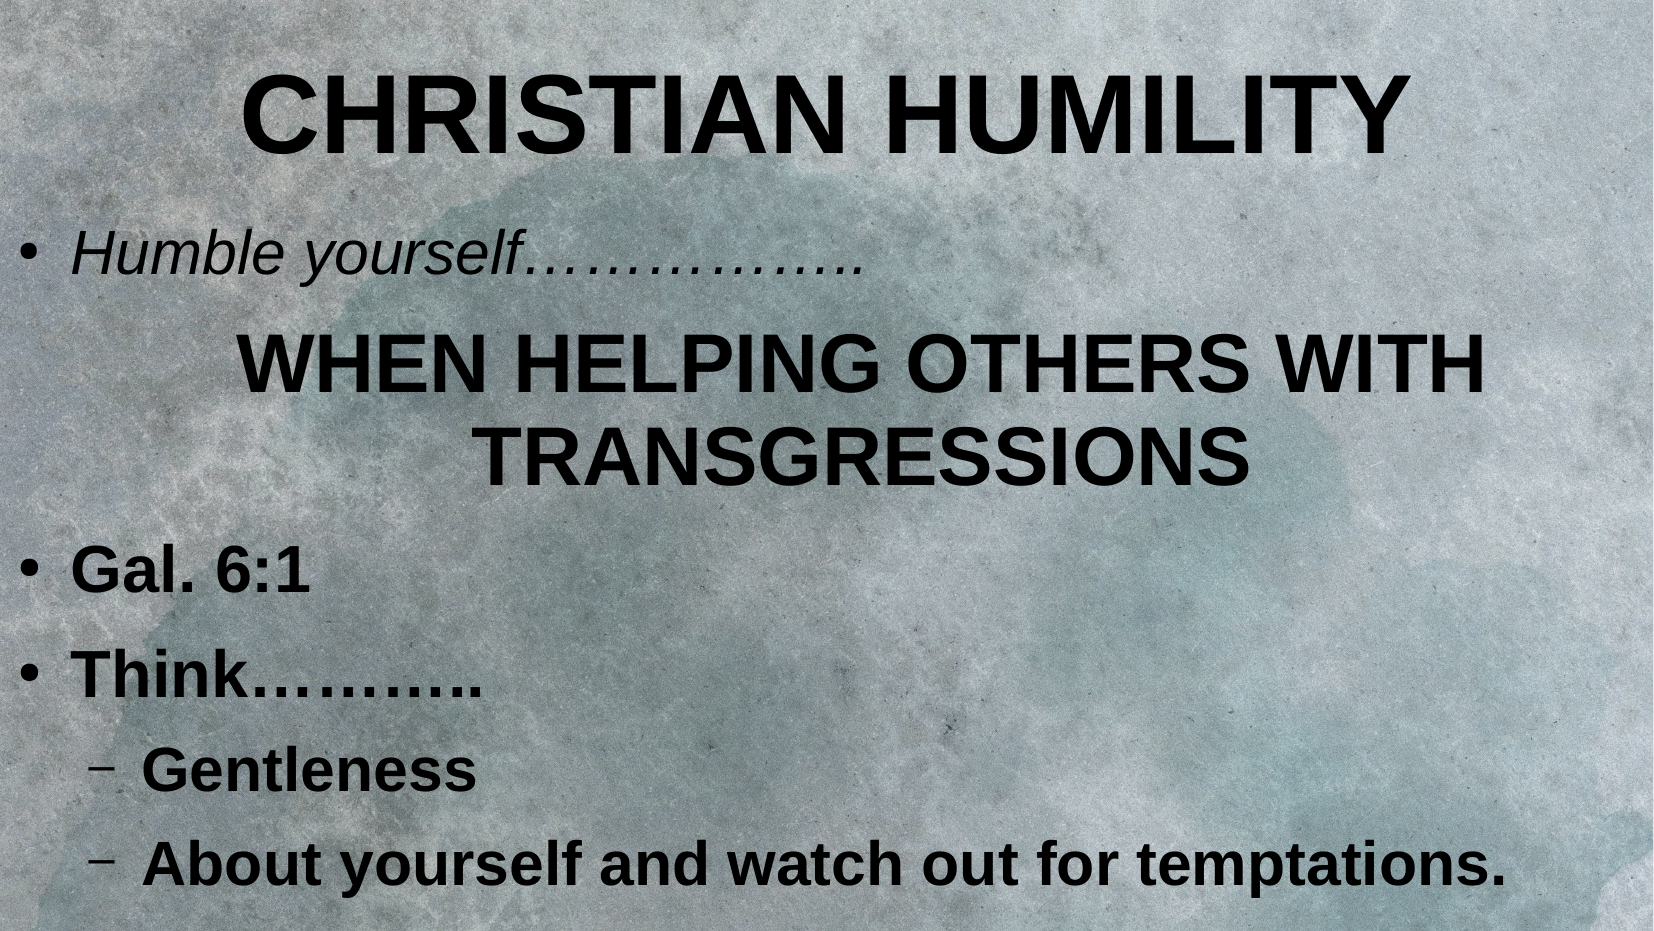

# CHRISTIAN HUMILITY
Humble yourself……………..
WHEN HELPING OTHERS WITH TRANSGRESSIONS
Gal. 6:1
Think………..
Gentleness
About yourself and watch out for temptations.